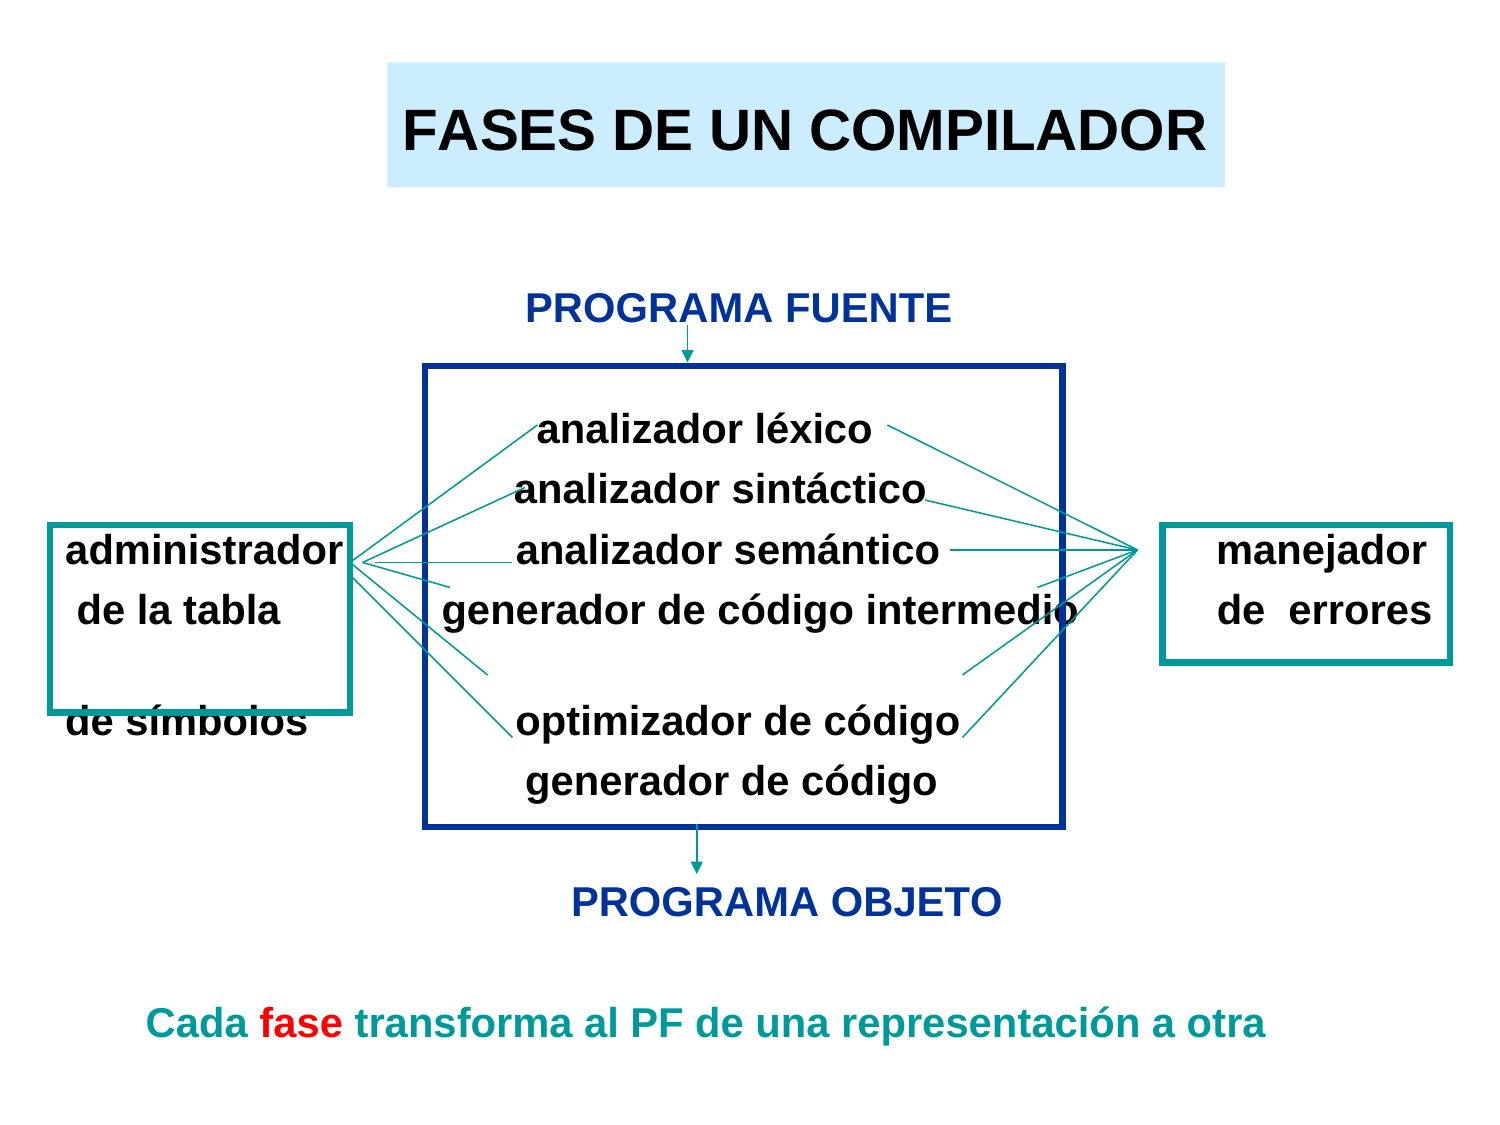

# FASES DE UN COMPILADOR
 PROGRAMA FUENTE
 analizador léxico
 analizador sintáctico
administrador analizador semántico manejador
 de la tabla generador de código intermedio de errores
de símbolos optimizador de código
 generador de código
 PROGRAMA OBJETO
 Cada fase transforma al PF de una representación a otra
Año 2004
21